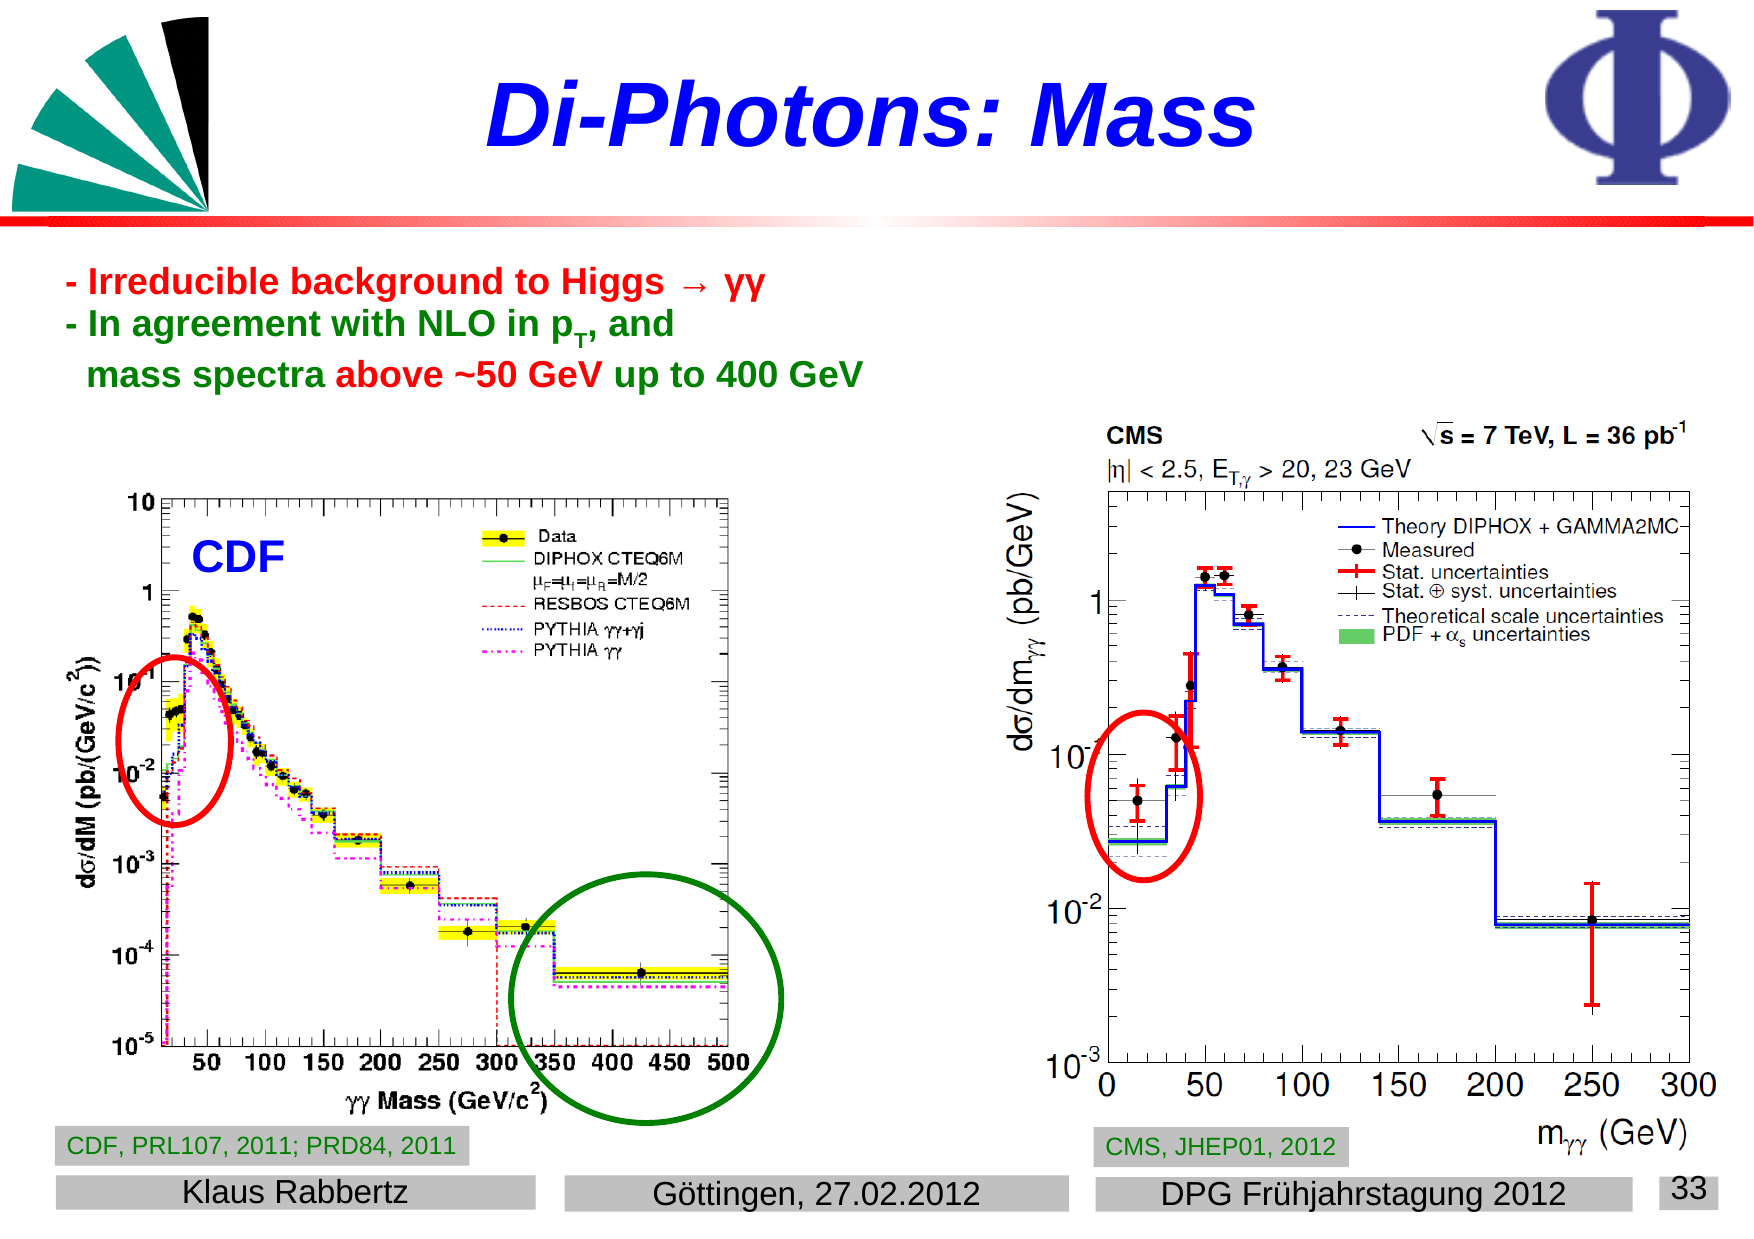

# Di-Photons: Mass
- Irreducible background to Higgs → γγ
- In agreement with NLO in pT, and
 mass spectra above ~50 GeV up to 400 GeV
CDF
CDF, PRL107, 2011; PRD84, 2011
CMS, JHEP01, 2012